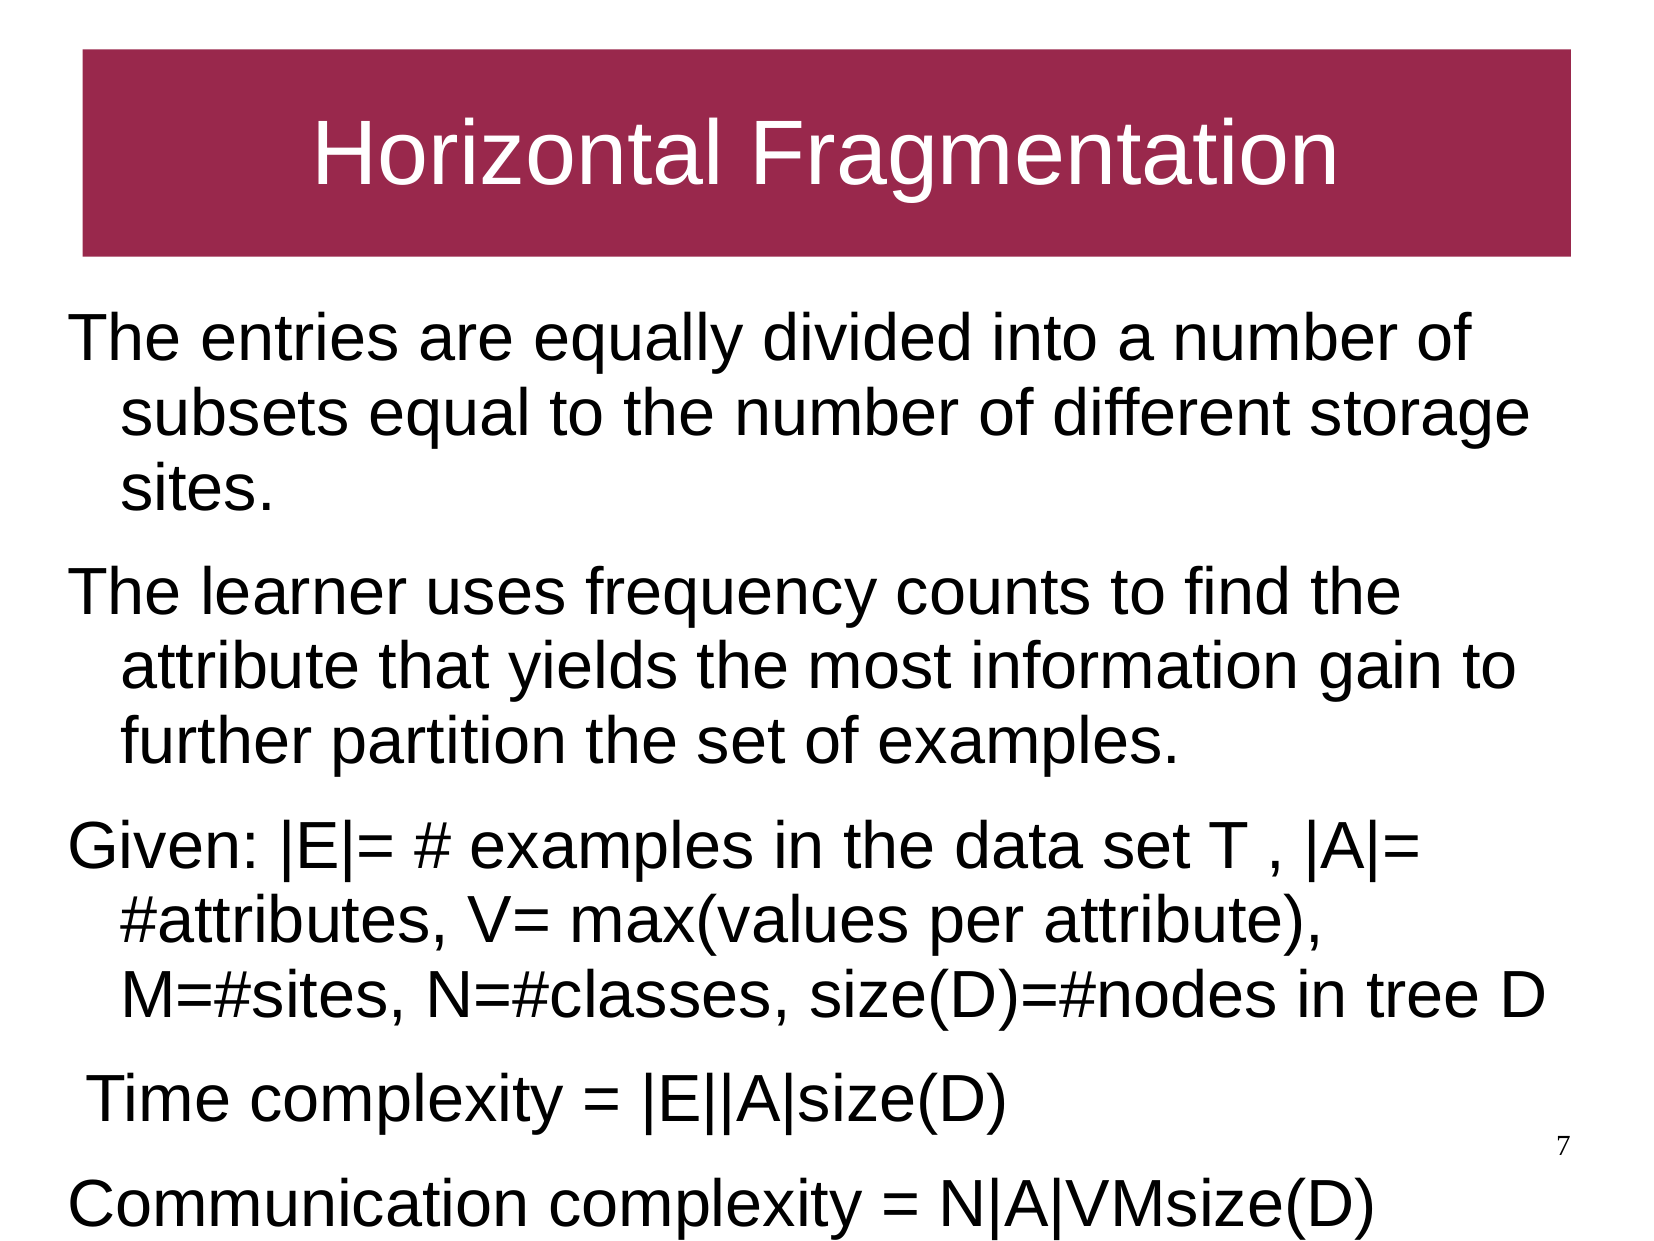

# Horizontal Fragmentation
The entries are equally divided into a number of subsets equal to the number of different storage sites.
The learner uses frequency counts to find the attribute that yields the most information gain to further partition the set of examples.
Given: |E|= # examples in the data set T , |A|= #attributes, V= max(values per attribute), M=#sites, N=#classes, size(D)=#nodes in tree D
 Time complexity = |E||A|size(D)
Communication complexity = N|A|VMsize(D)
7